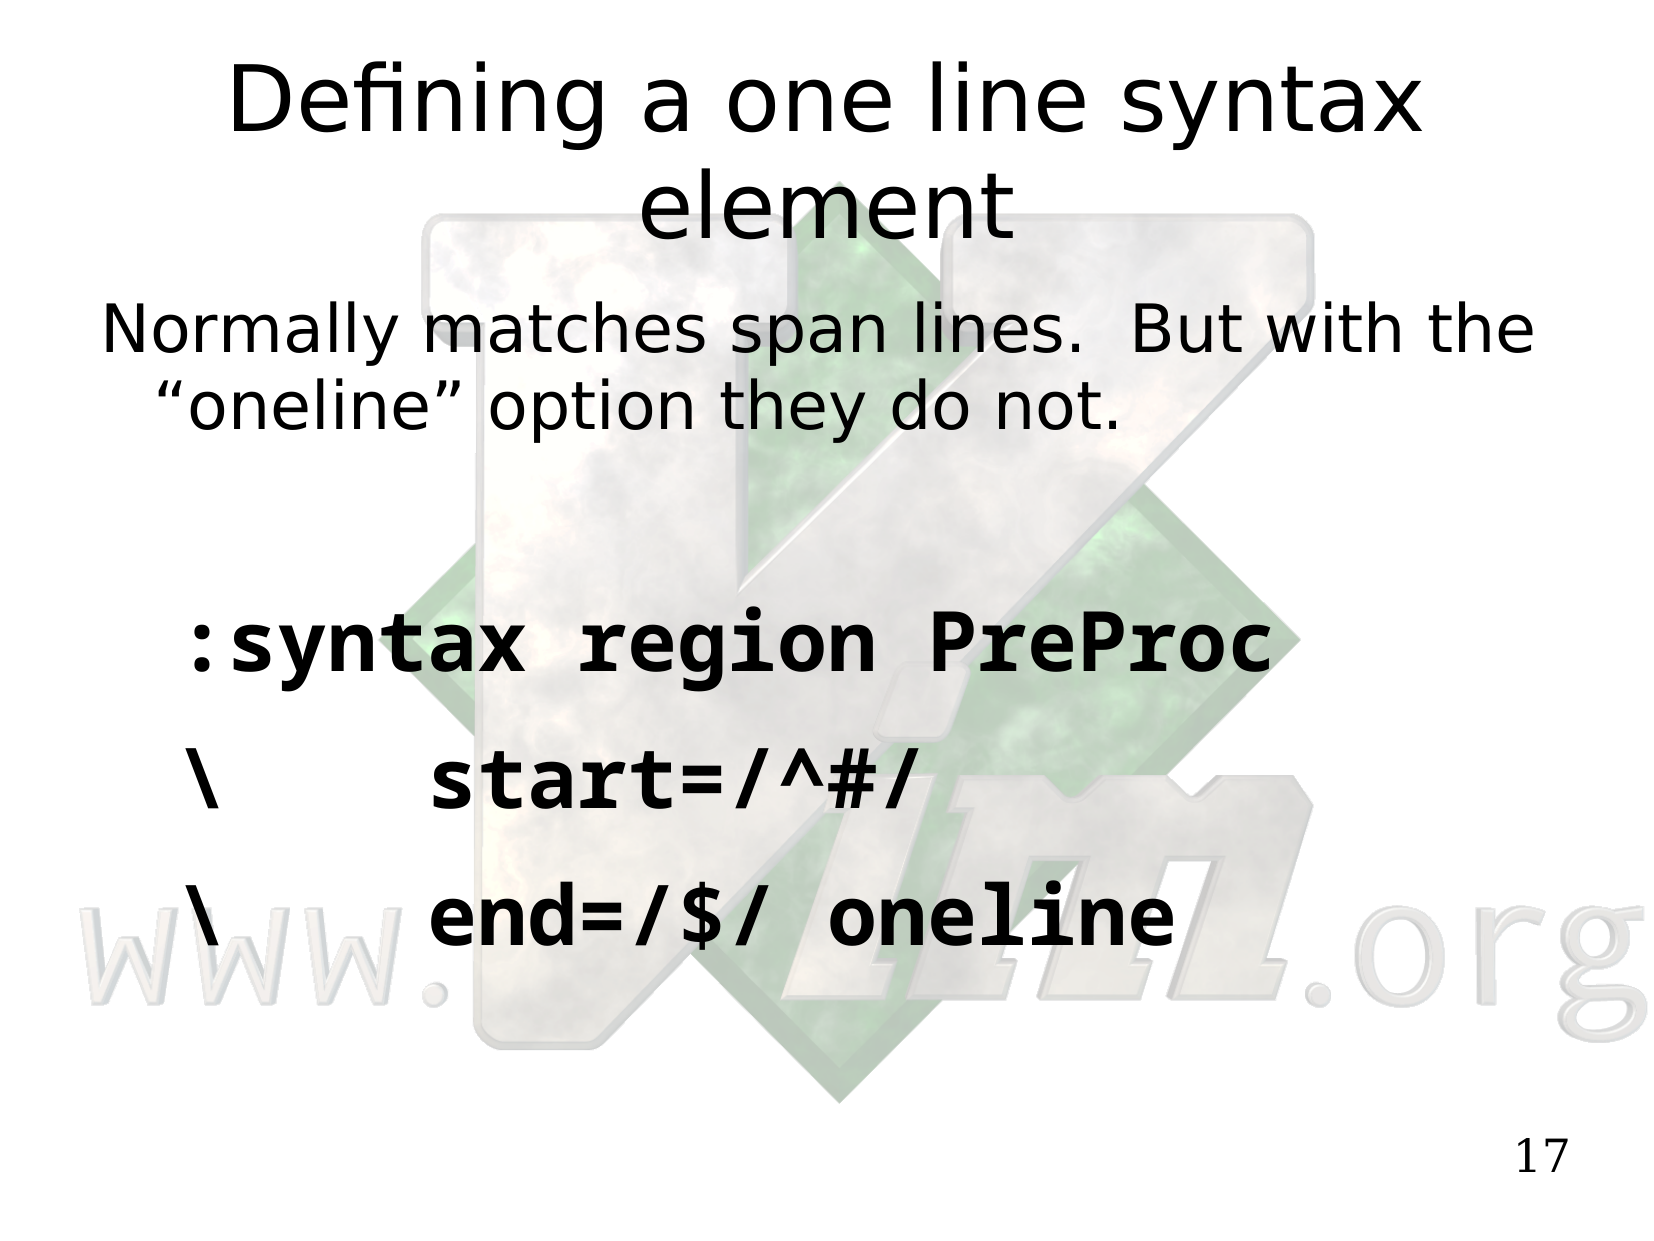

# Defining a one line syntax element
Normally matches span lines. But with the “oneline” option they do not.
:syntax region PreProc
\ start=/^#/
\ end=/$/ oneline
17